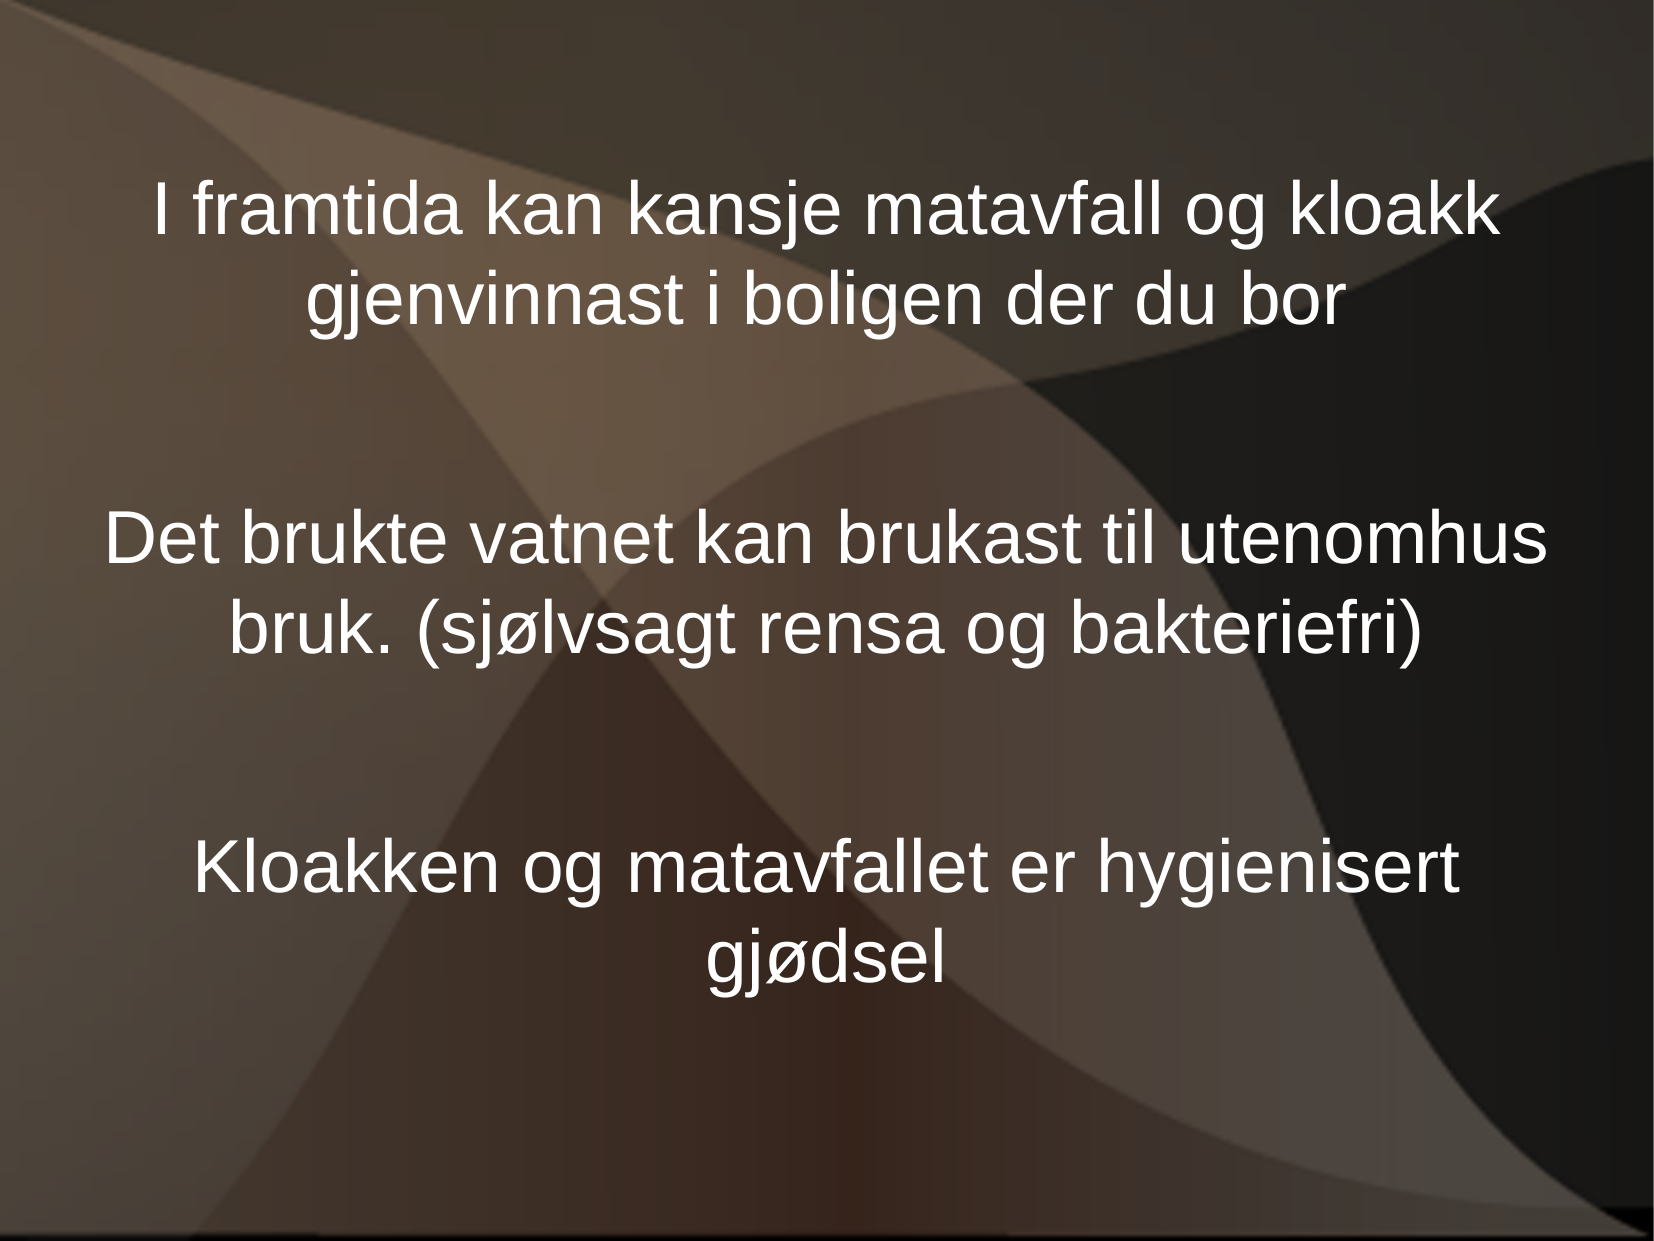

# I framtida kan kansje matavfall og kloakk gjenvinnast i boligen der du bor
Det brukte vatnet kan brukast til utenomhus bruk. (sjølvsagt rensa og bakteriefri)
Kloakken og matavfallet er hygienisert gjødsel